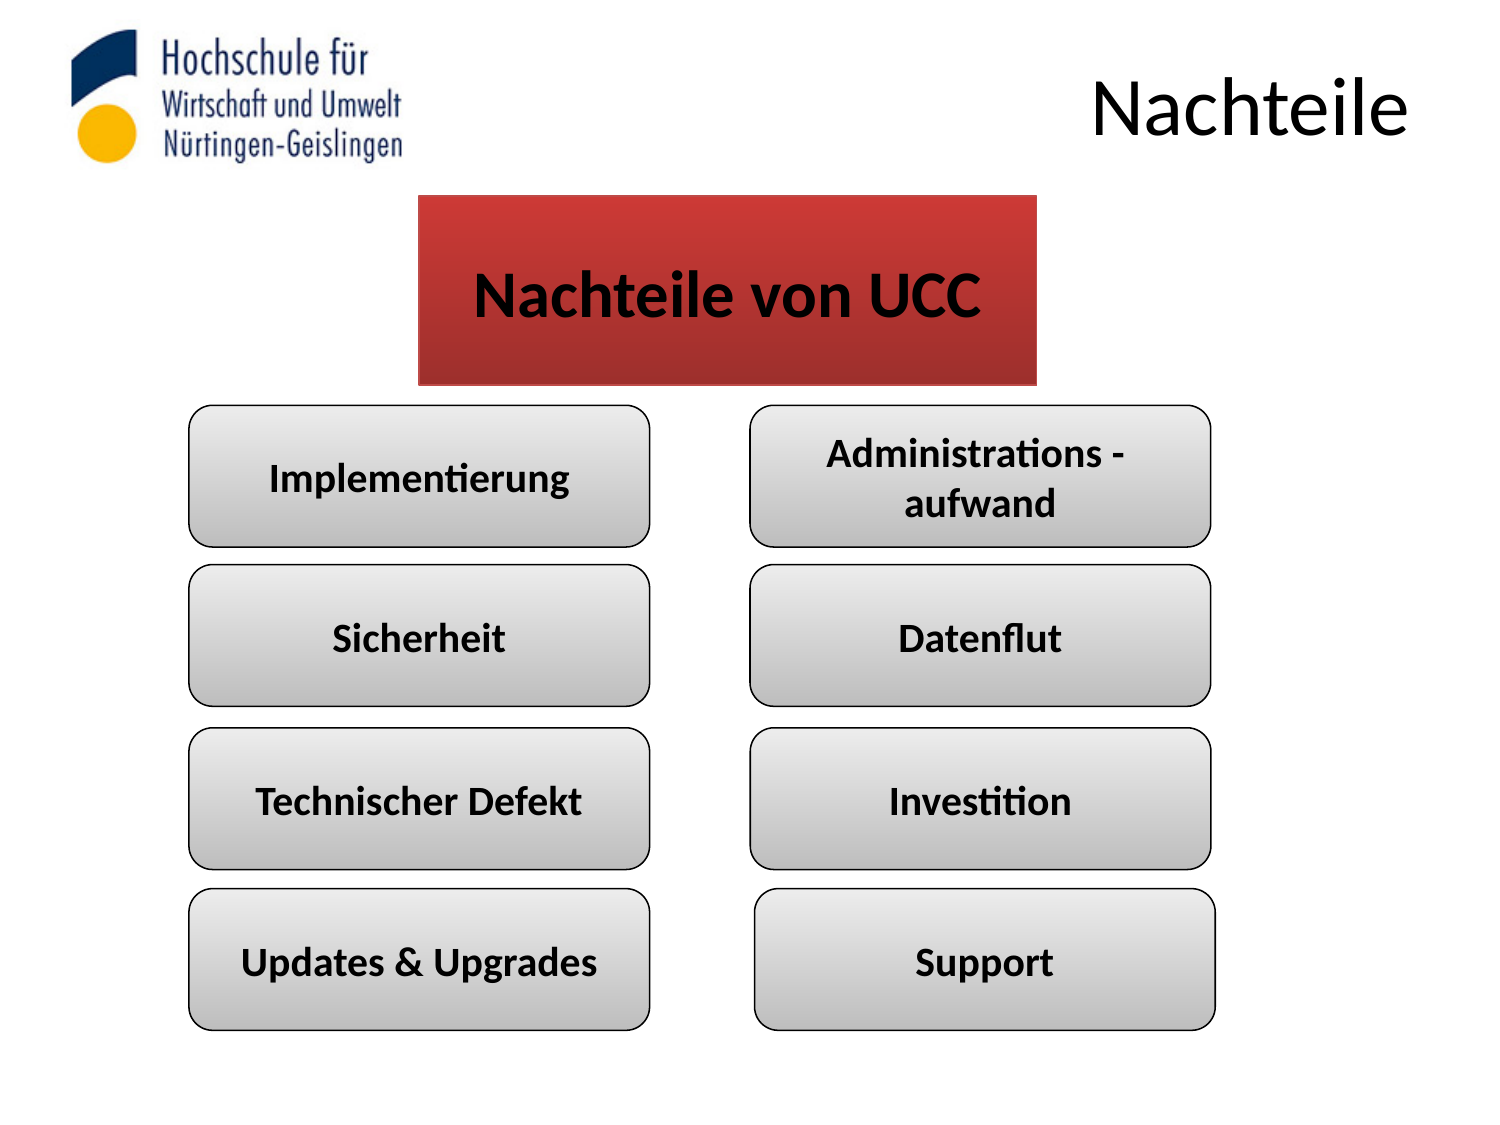

# Nachteile
Nachteile von UCC
Implementierung
Administrations - aufwand
Sicherheit
Datenflut
Technischer Defekt
Investition
Updates & Upgrades
Support